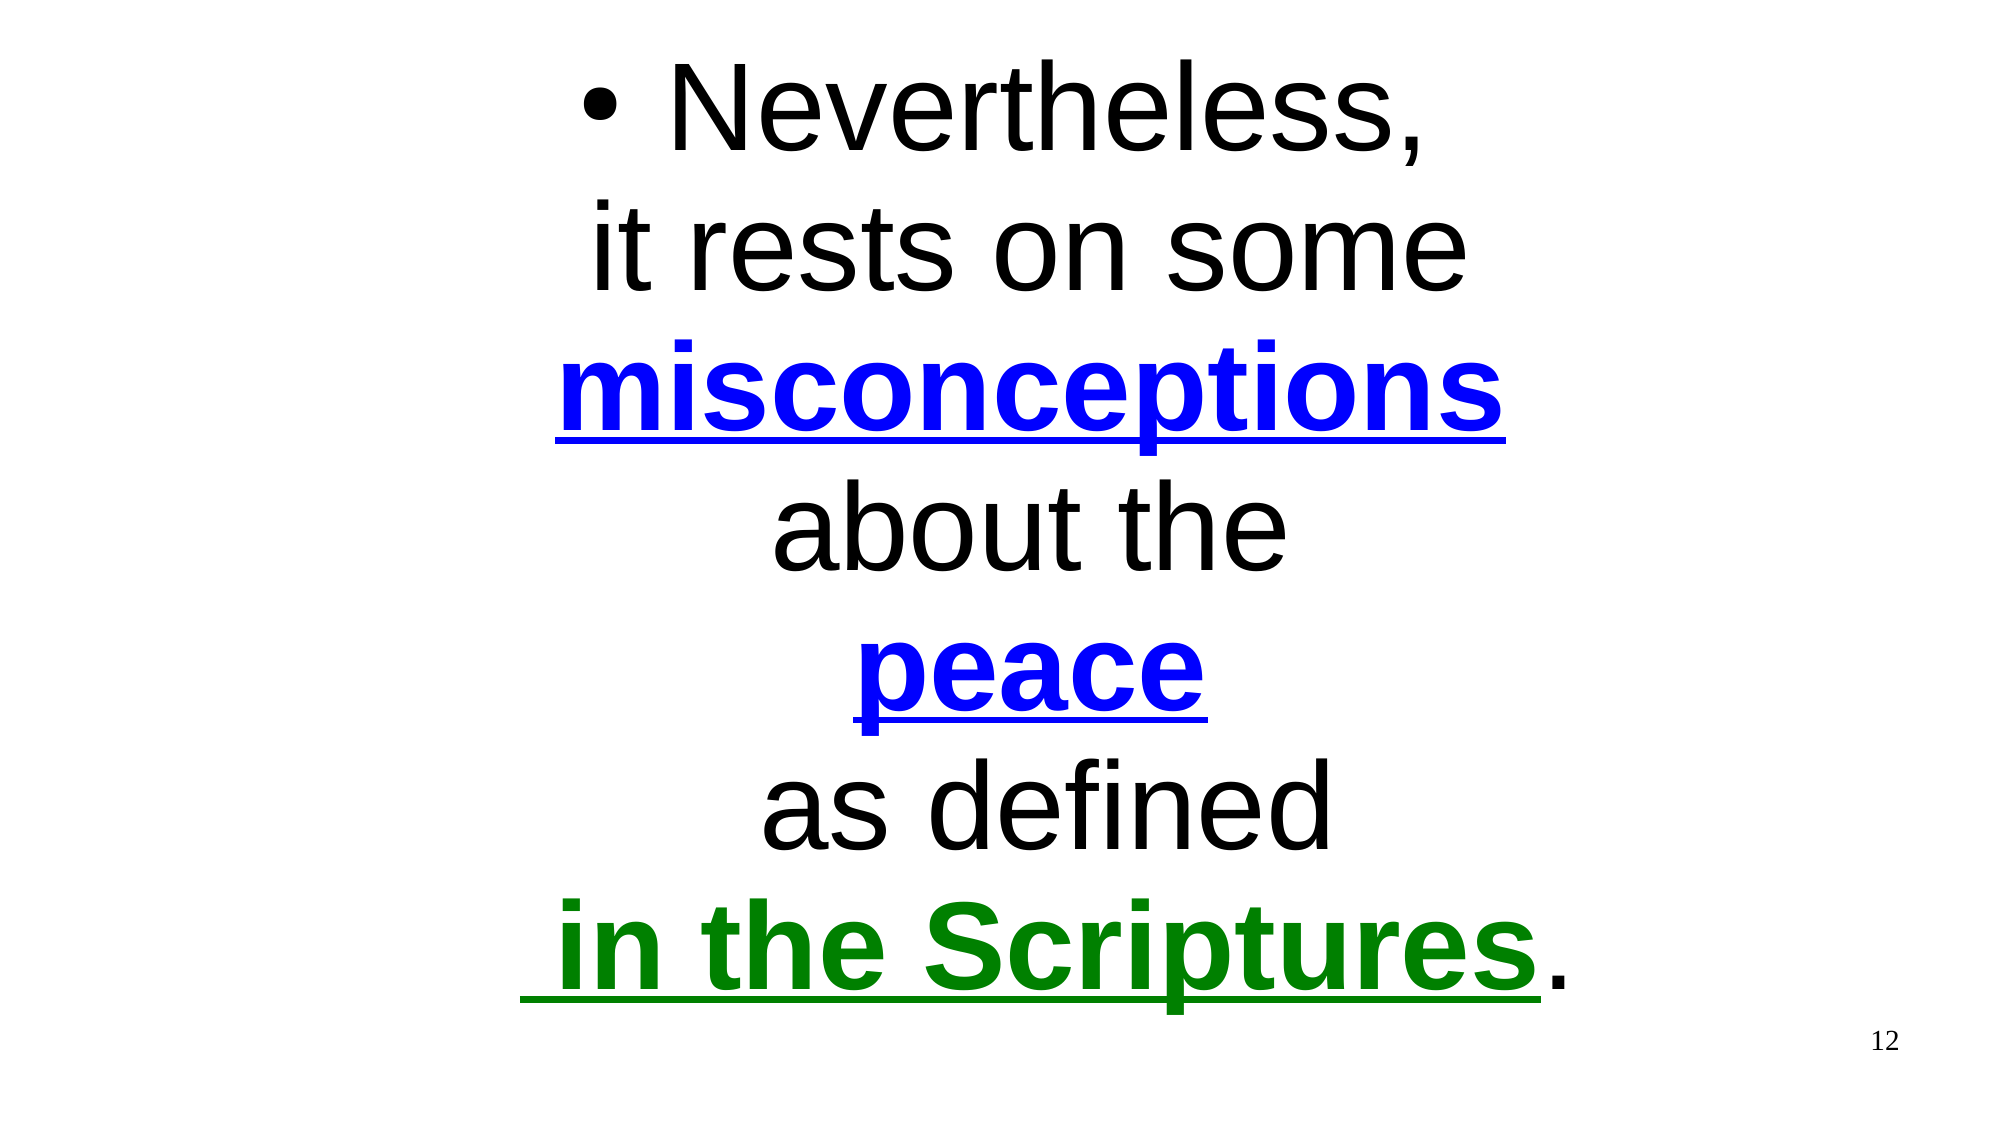

# Nevertheless, it rests on some misconceptions about the peace as defined in the Scriptures.
12